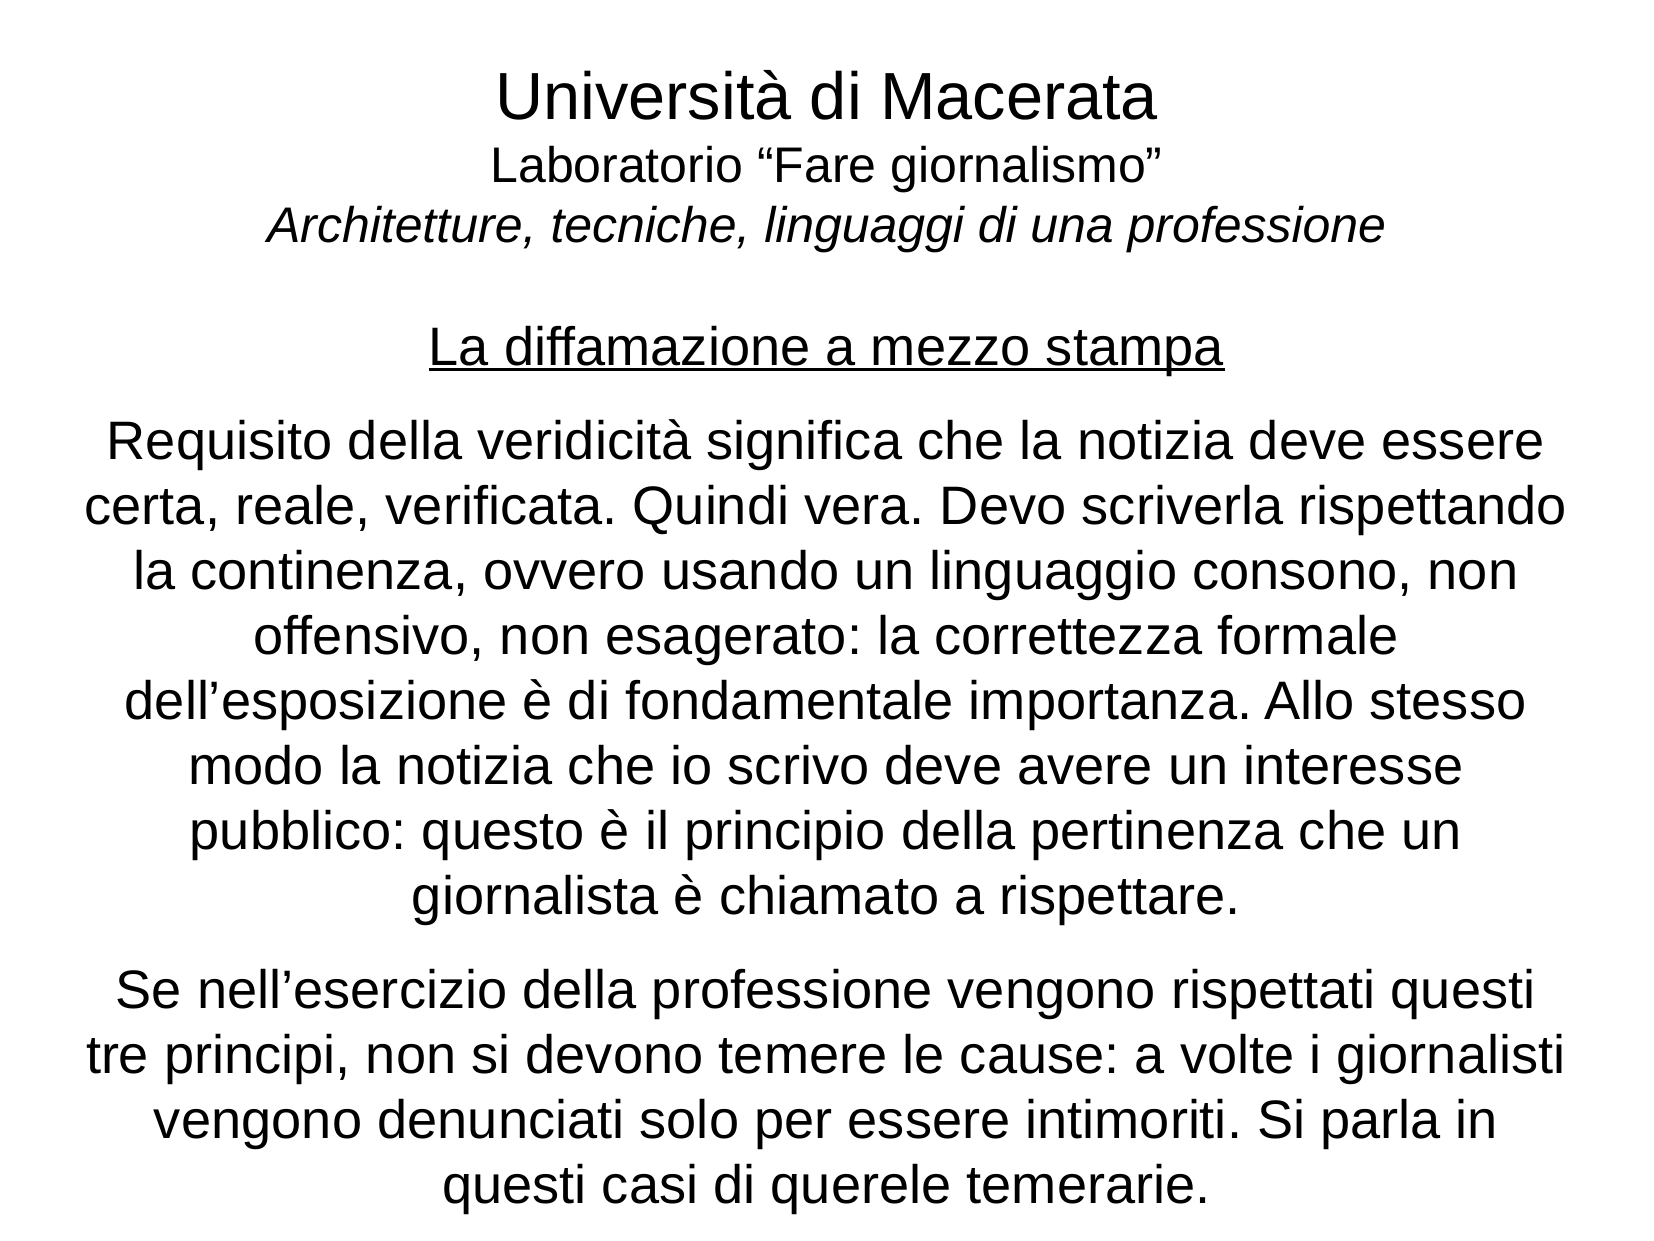

# Università di Macerata Laboratorio “Fare giornalismo” Architetture, tecniche, linguaggi di una professione
La diffamazione a mezzo stampa
Requisito della veridicità significa che la notizia deve essere certa, reale, verificata. Quindi vera. Devo scriverla rispettando la continenza, ovvero usando un linguaggio consono, non offensivo, non esagerato: la correttezza formale dell’esposizione è di fondamentale importanza. Allo stesso modo la notizia che io scrivo deve avere un interesse pubblico: questo è il principio della pertinenza che un giornalista è chiamato a rispettare.
Se nell’esercizio della professione vengono rispettati questi tre principi, non si devono temere le cause: a volte i giornalisti vengono denunciati solo per essere intimoriti. Si parla in questi casi di querele temerarie.